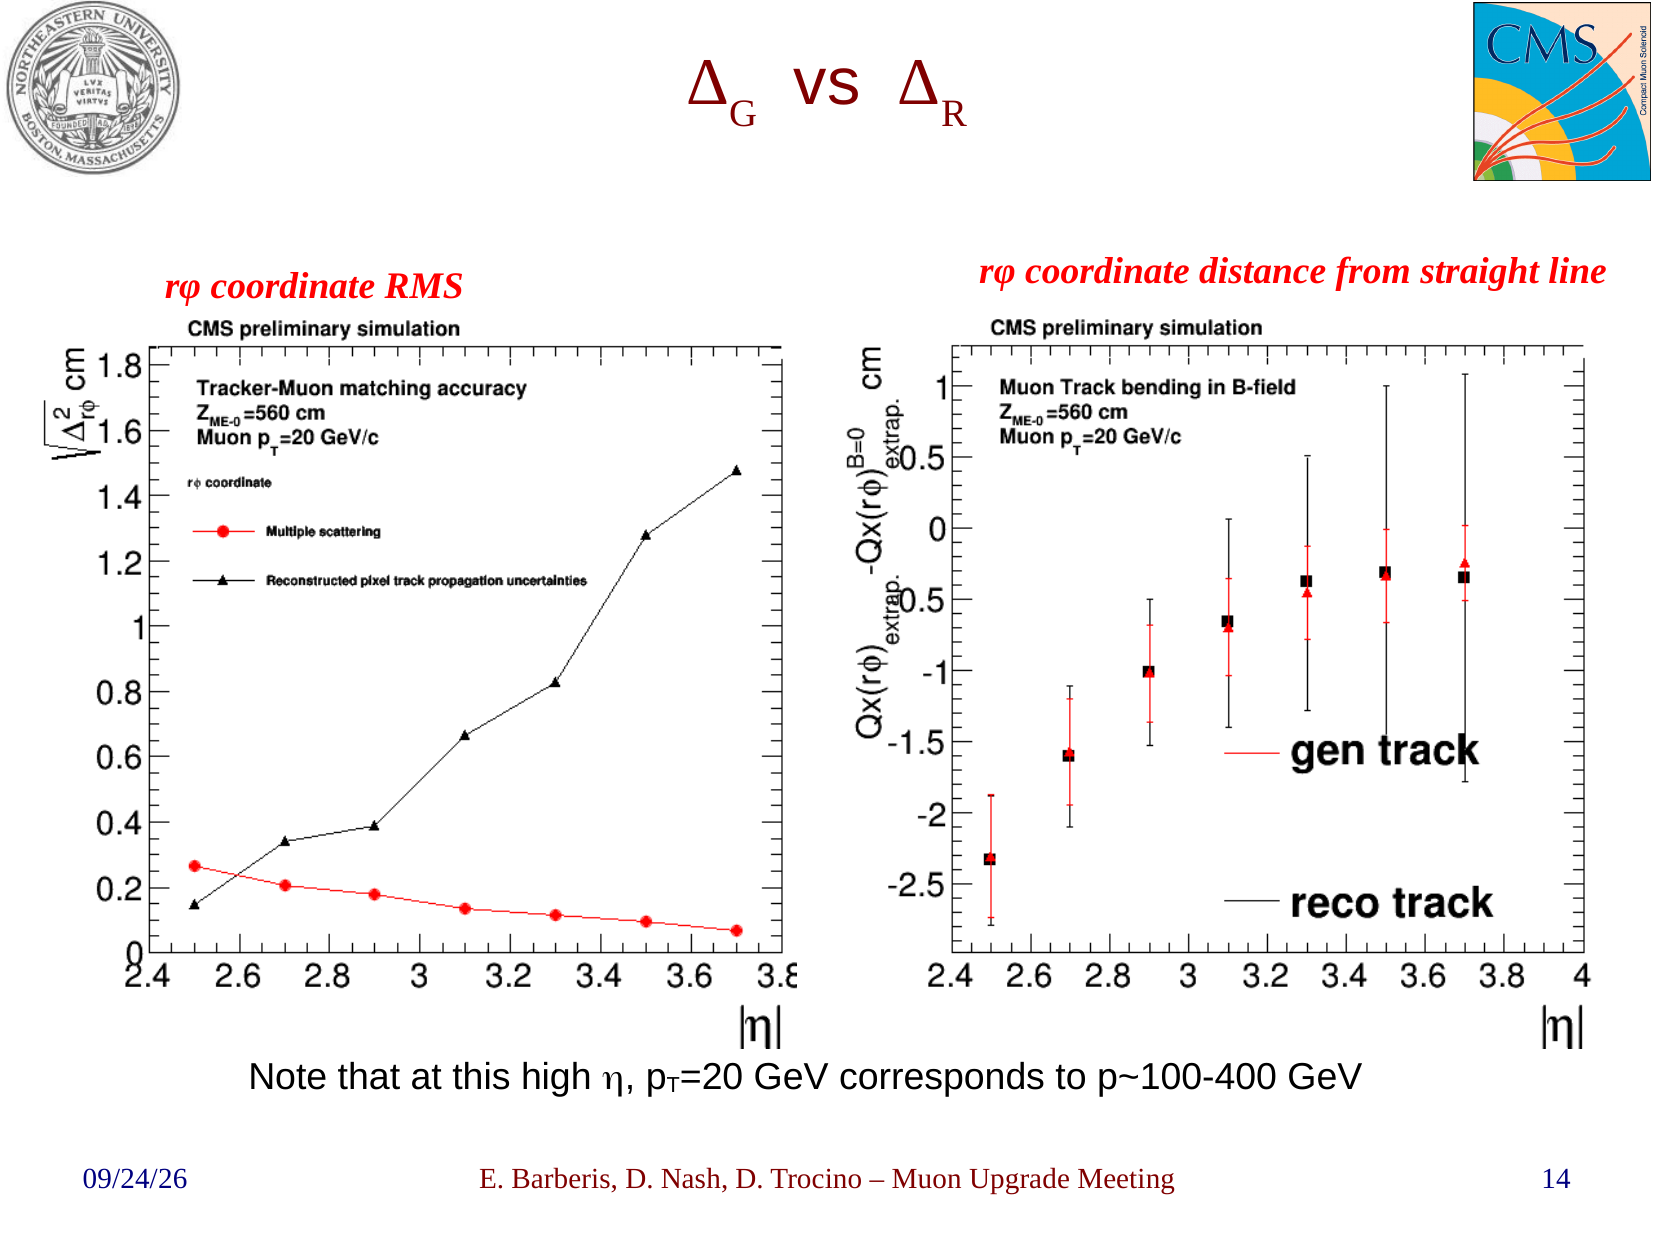

# ΔG vs ΔR
rφ coordinate distance from straight line
rφ coordinate RMS
Dr(prop. track, straight line)
Note that at this high h, pT=20 GeV corresponds to p~100-400 GeV
D. Trocino - Meeting
14